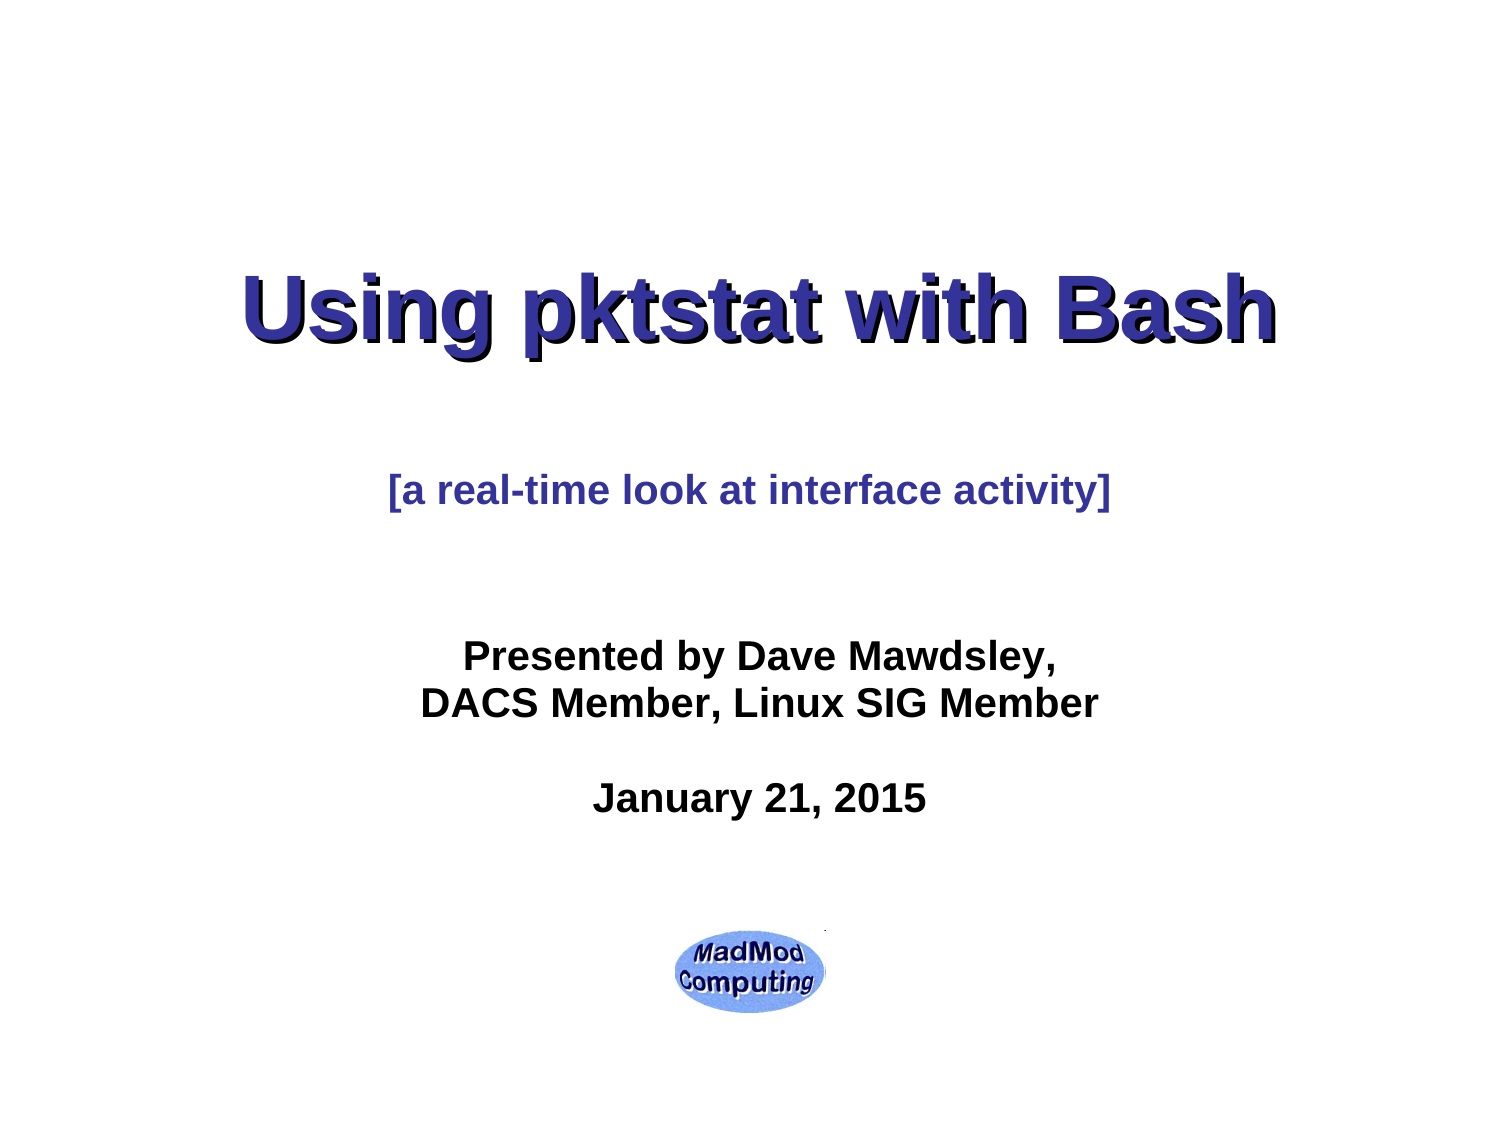

# Using pktstat with Bash
[a real-time look at interface activity]
Presented by Dave Mawdsley,
DACS Member, Linux SIG Member
January 21, 2015